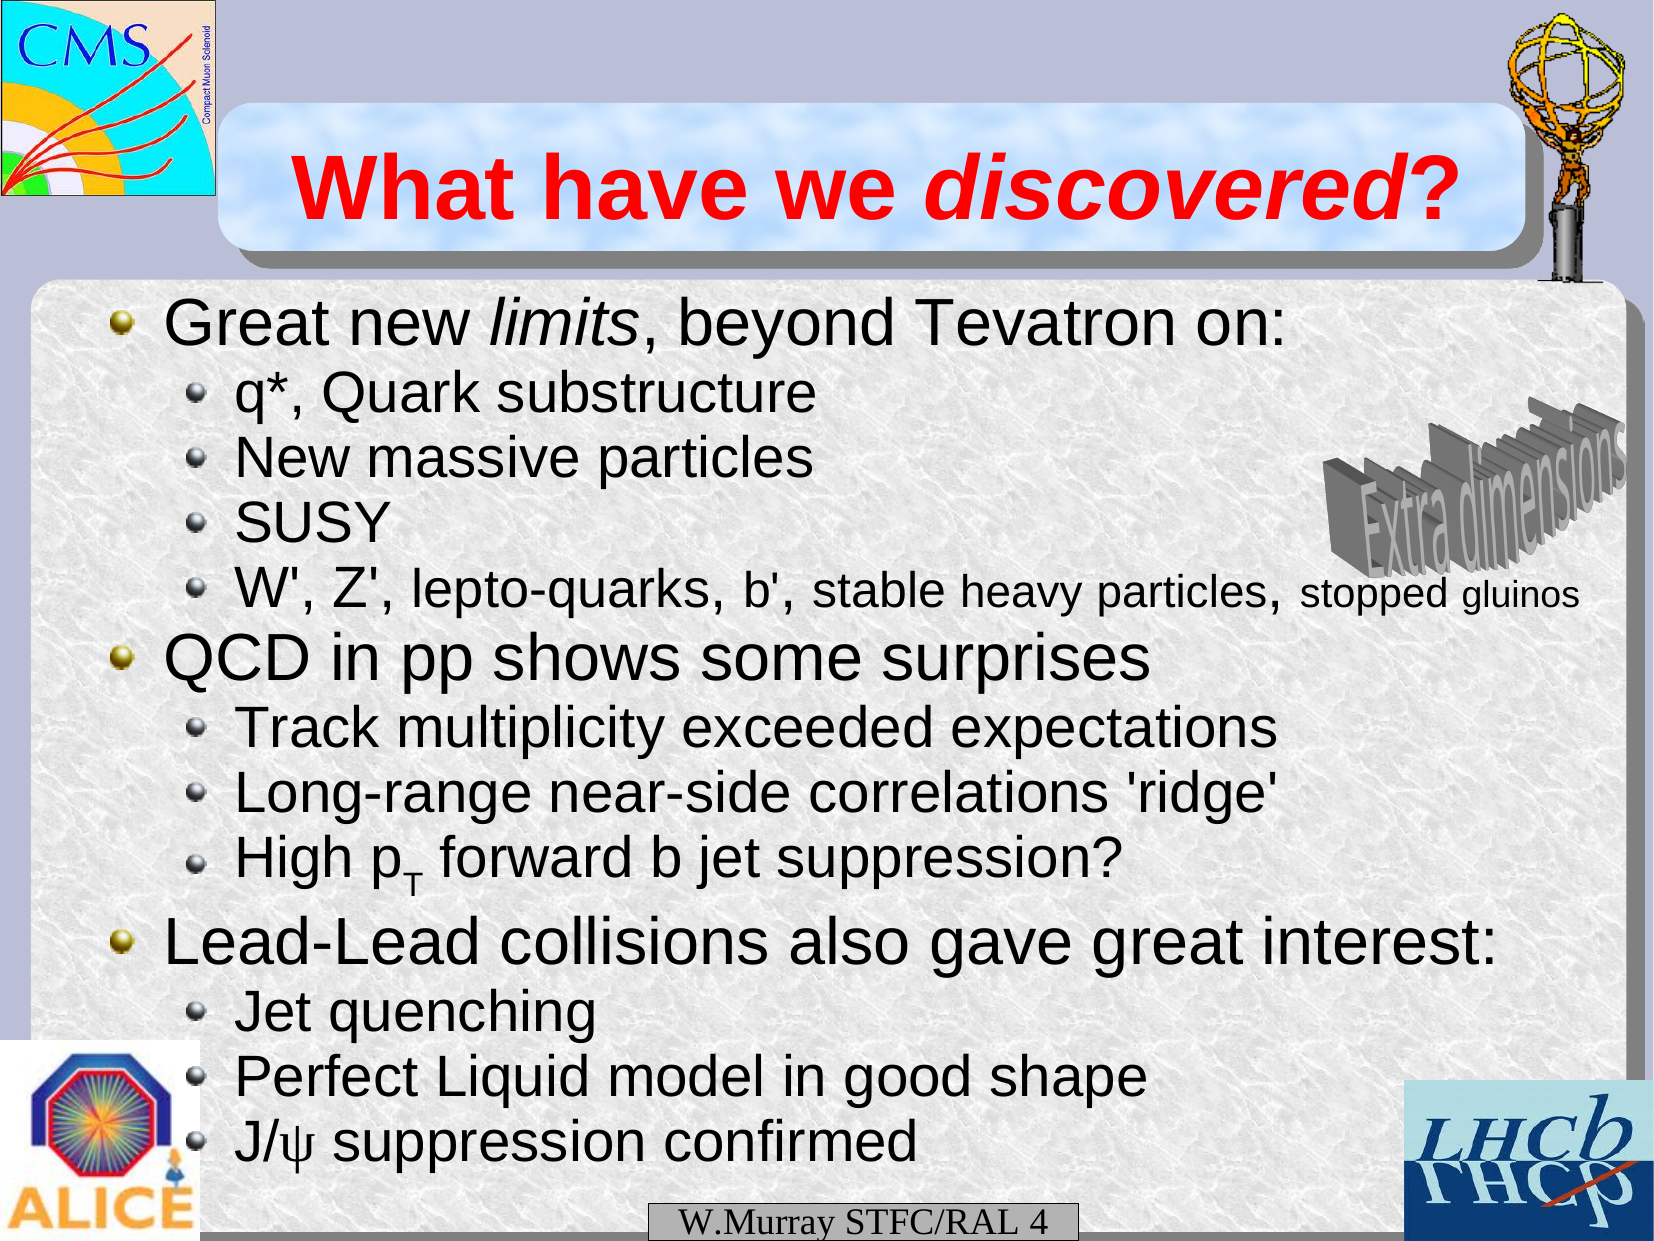

# What have we discovered?
Great new limits, beyond Tevatron on:
q*, Quark substructure
New massive particles
SUSY
W', Z', lepto-quarks, b', stable heavy particles, stopped gluinos
QCD in pp shows some surprises
Track multiplicity exceeded expectations
Long-range near-side correlations 'ridge'
High pT forward b jet suppression?
Lead-Lead collisions also gave great interest:
Jet quenching
Perfect Liquid model in good shape
J/ψ suppression confirmed
Extra dimensions